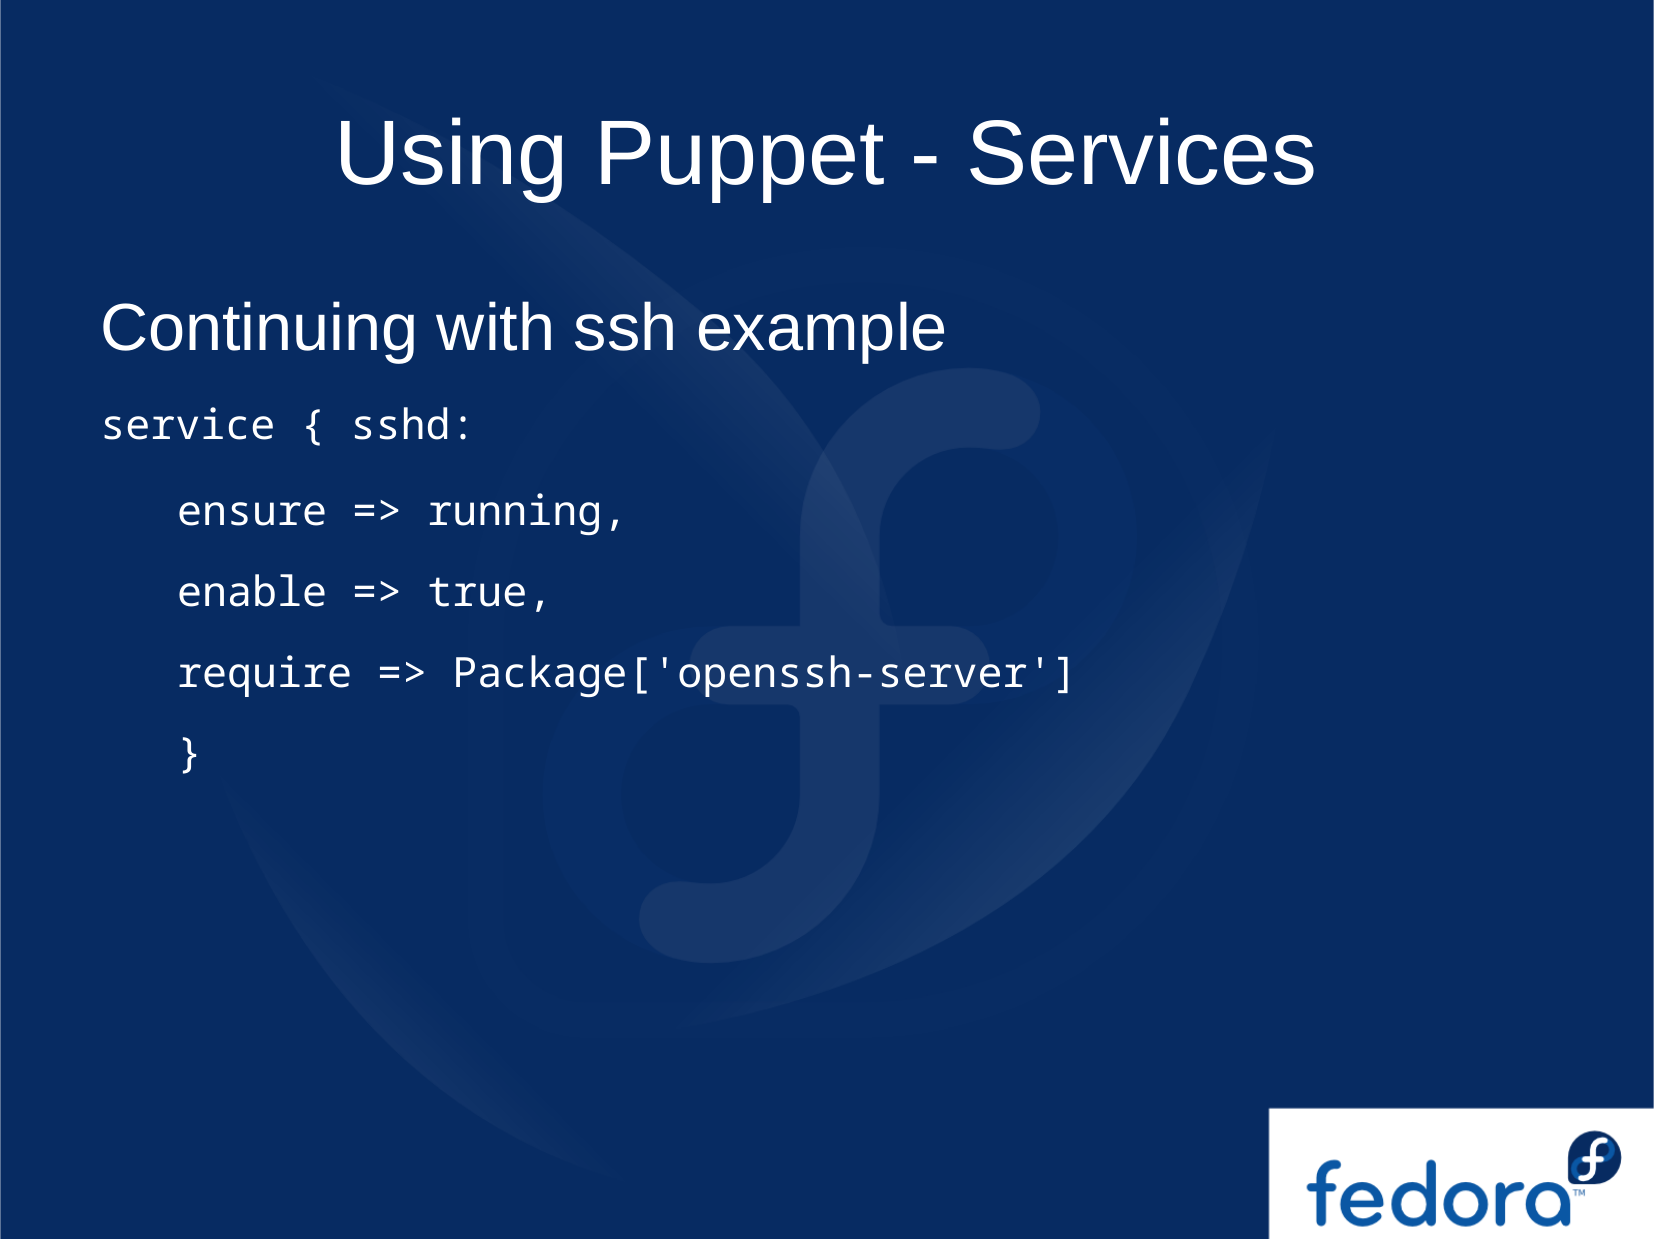

# Using Puppet - Services
Continuing with ssh example
service { sshd:
ensure => running,
enable => true,
require => Package['openssh-server']
}